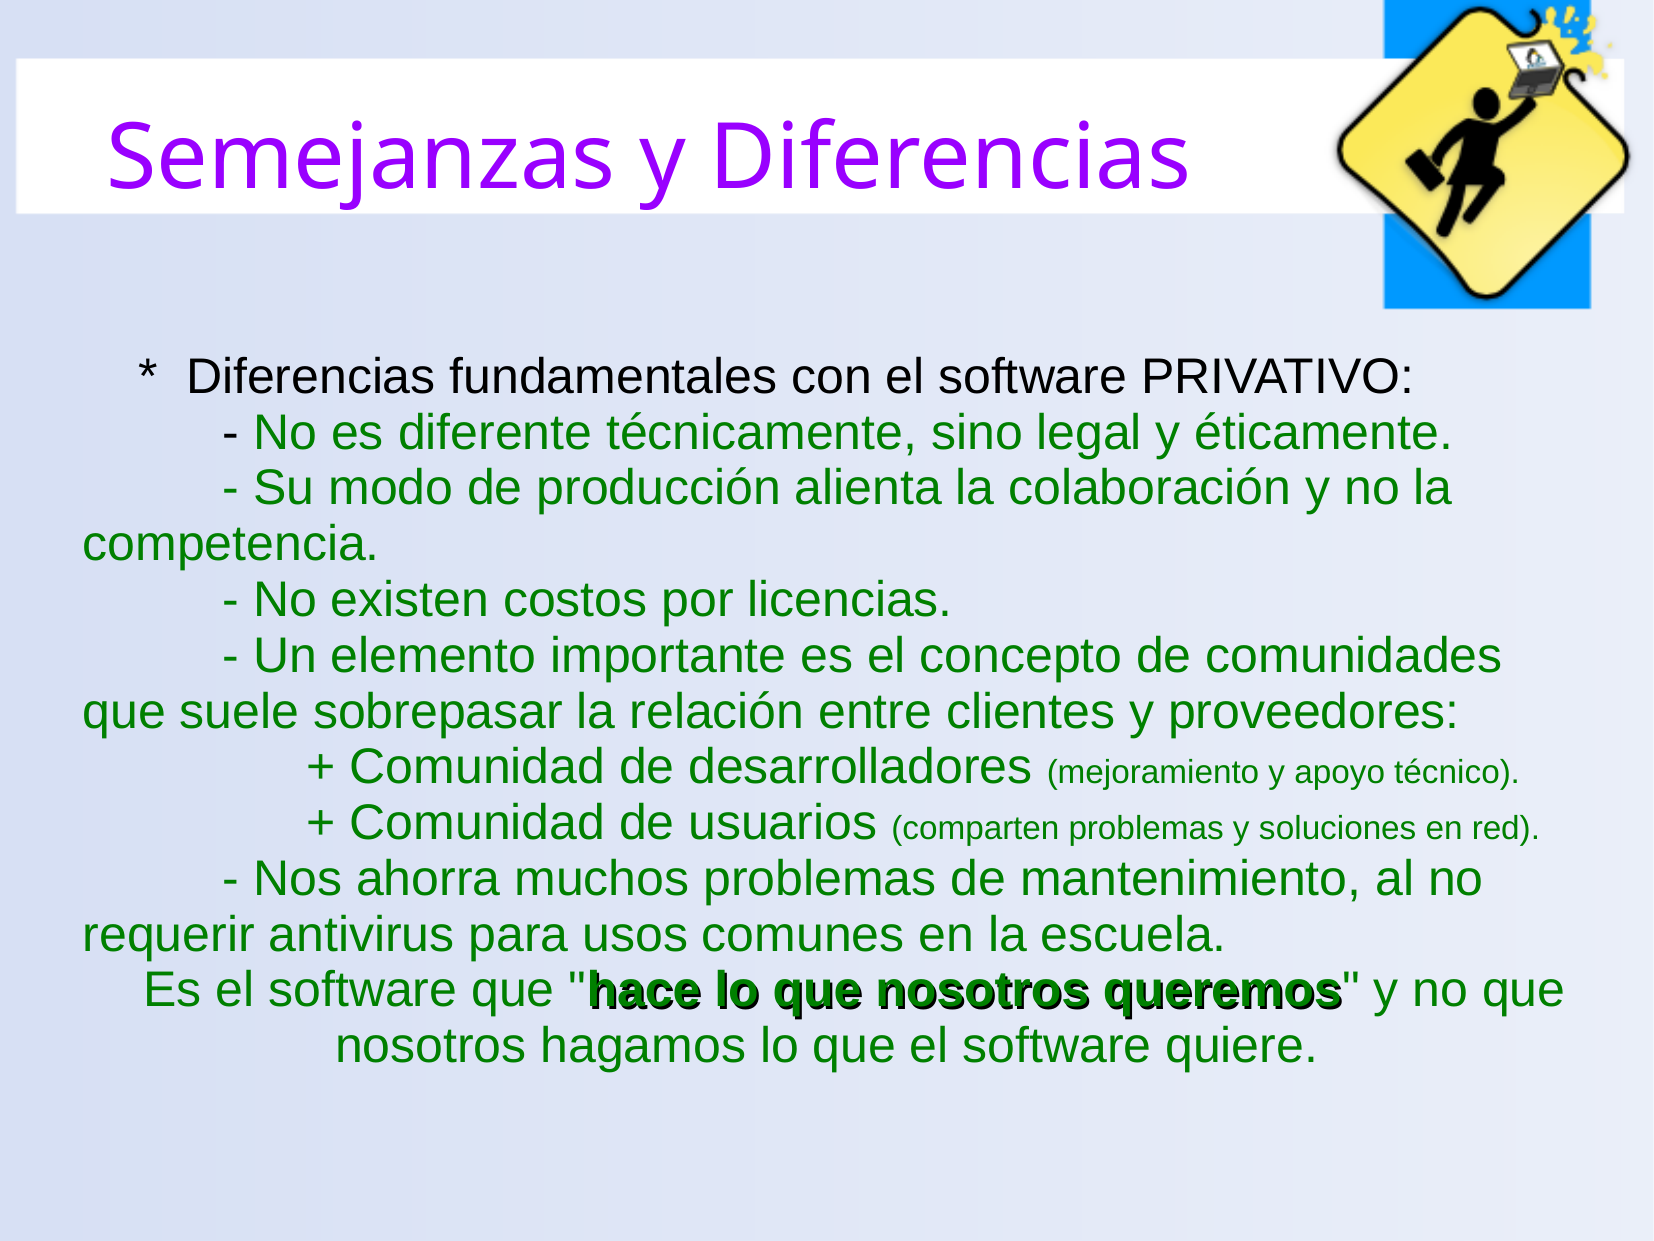

# Semejanzas y Diferencias
 * Diferencias fundamentales con el software PRIVATIVO:
 - No es diferente técnicamente, sino legal y éticamente.
 - Su modo de producción alienta la colaboración y no la competencia.
 - No existen costos por licencias.
 - Un elemento importante es el concepto de comunidades que suele sobrepasar la relación entre clientes y proveedores:
 + Comunidad de desarrolladores (mejoramiento y apoyo técnico).
 + Comunidad de usuarios (comparten problemas y soluciones en red).
 - Nos ahorra muchos problemas de mantenimiento, al no requerir antivirus para usos comunes en la escuela.
 Es el software que "hace lo que nosotros queremos" y no que nosotros hagamos lo que el software quiere.